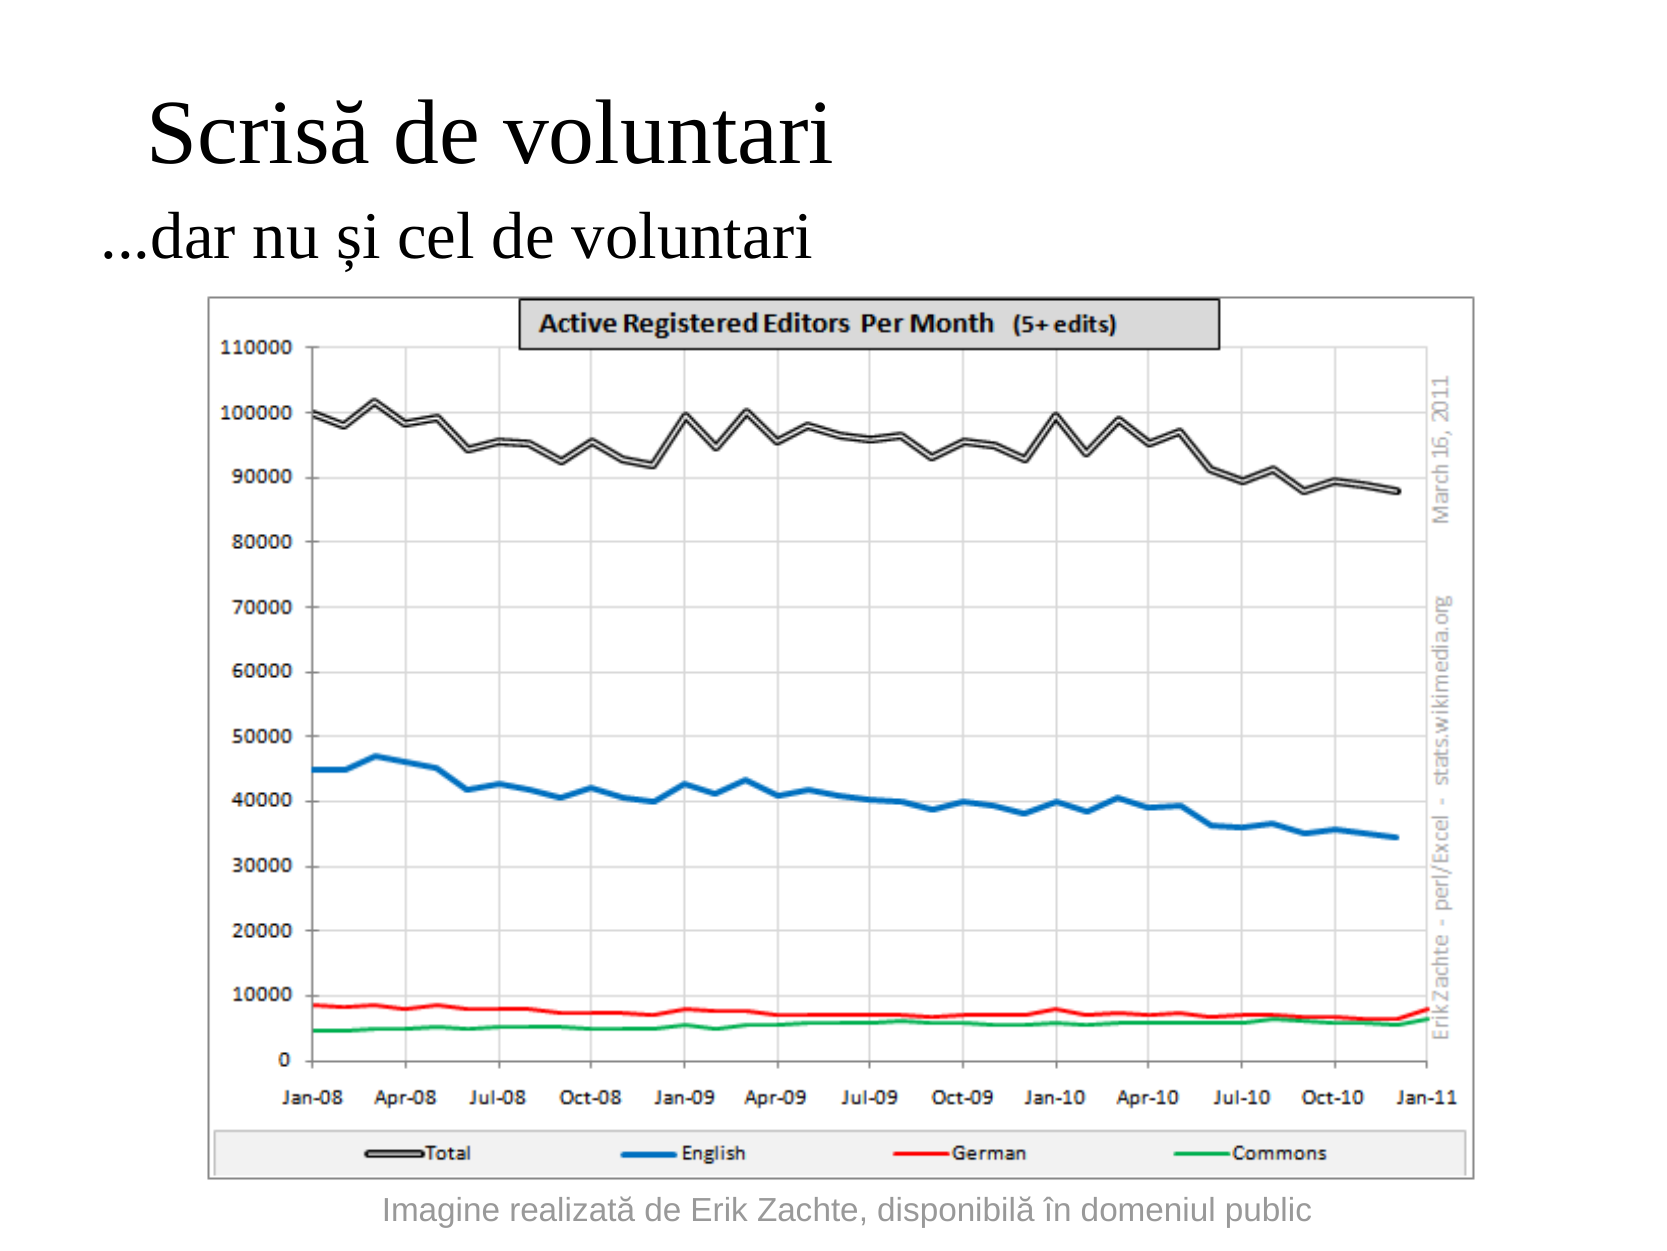

# Scrisă de voluntari
...dar nu și cel de voluntari
Imagine realizată de Erik Zachte, disponibilă în domeniul public